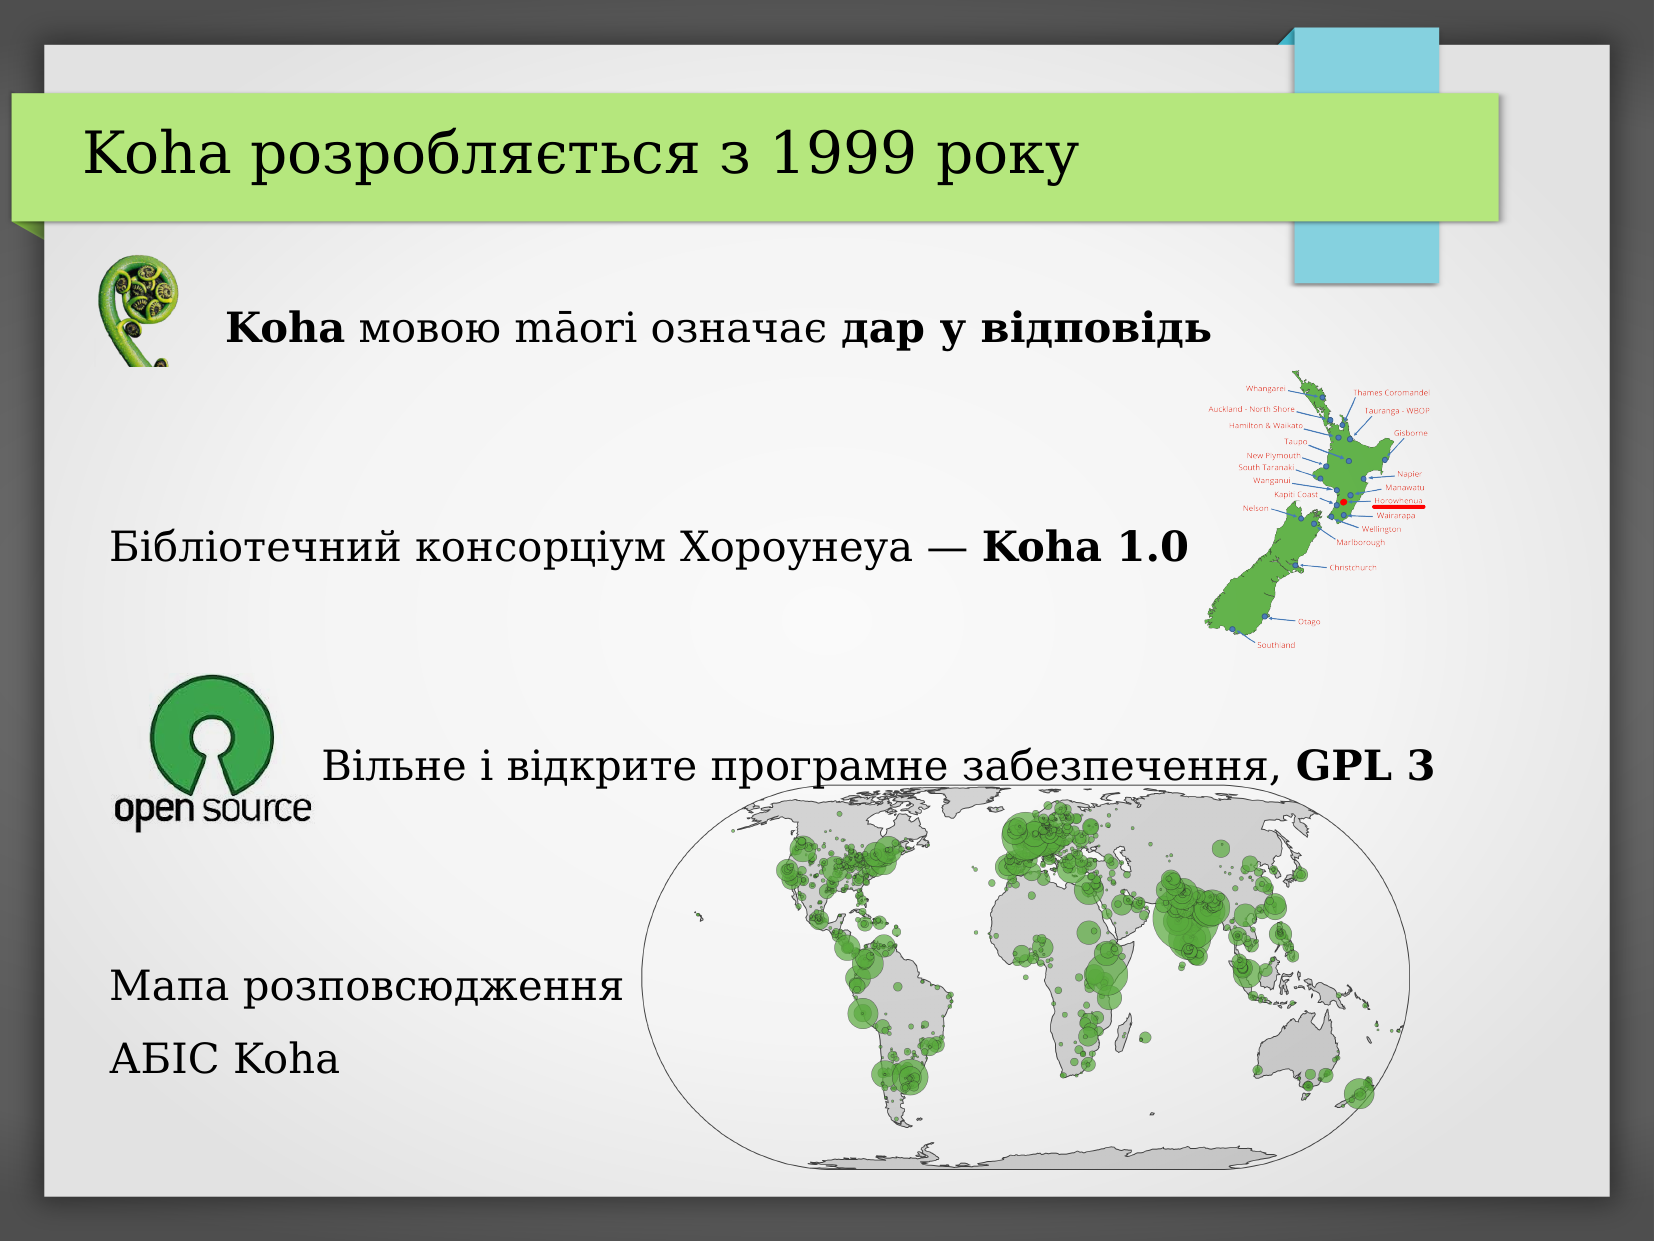

# Koha розробляється з 1999 року
 Koha мовою māori означає дар у відповідь
Бібліотечний консорціум Хороунеуа — Koha 1.0
 Вільне і відкрите програмне забезпечення, GPL 3
Мапа розповсюдження
АБІС Koha